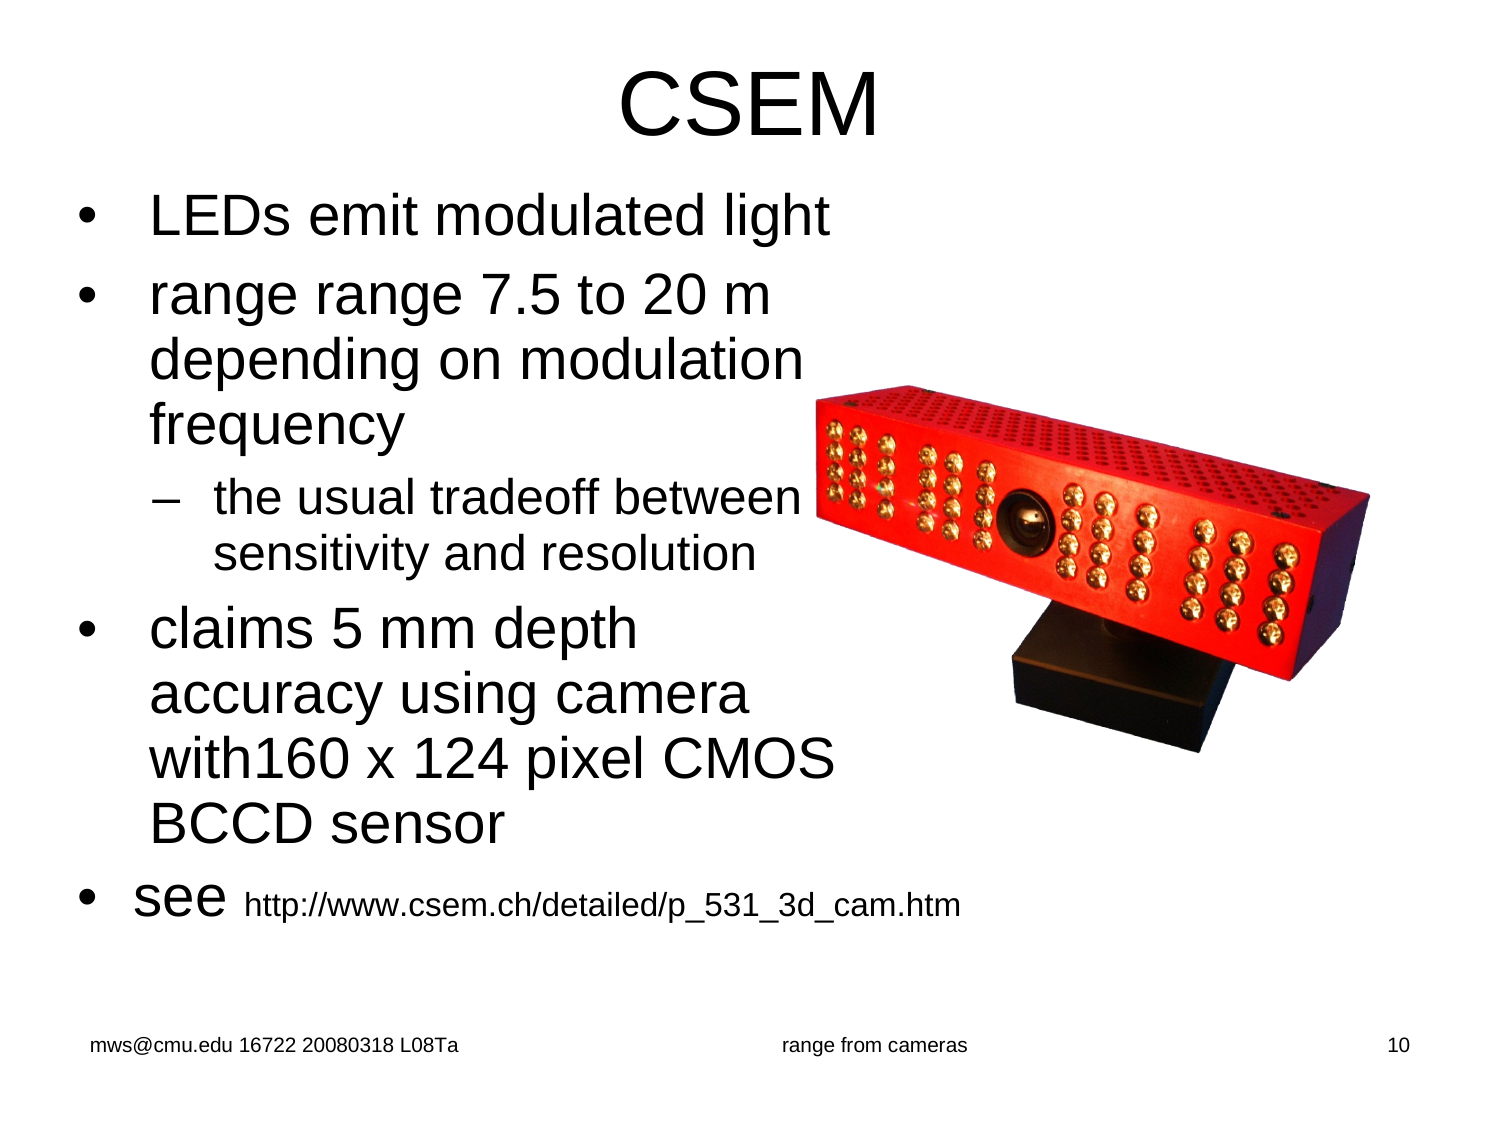

# CSEM
 LEDs emit modulated light
 range range 7.5 to 20 m
 depending on modulation
 frequency
 the usual tradeoff between
 sensitivity and resolution
 claims 5 mm depth
 accuracy using camera
 with160 x 124 pixel CMOS
 BCCD sensor
see http://www.csem.ch/detailed/p_531_3d_cam.htm
mws@cmu.edu 16722 20080318 L08Ta
range from cameras